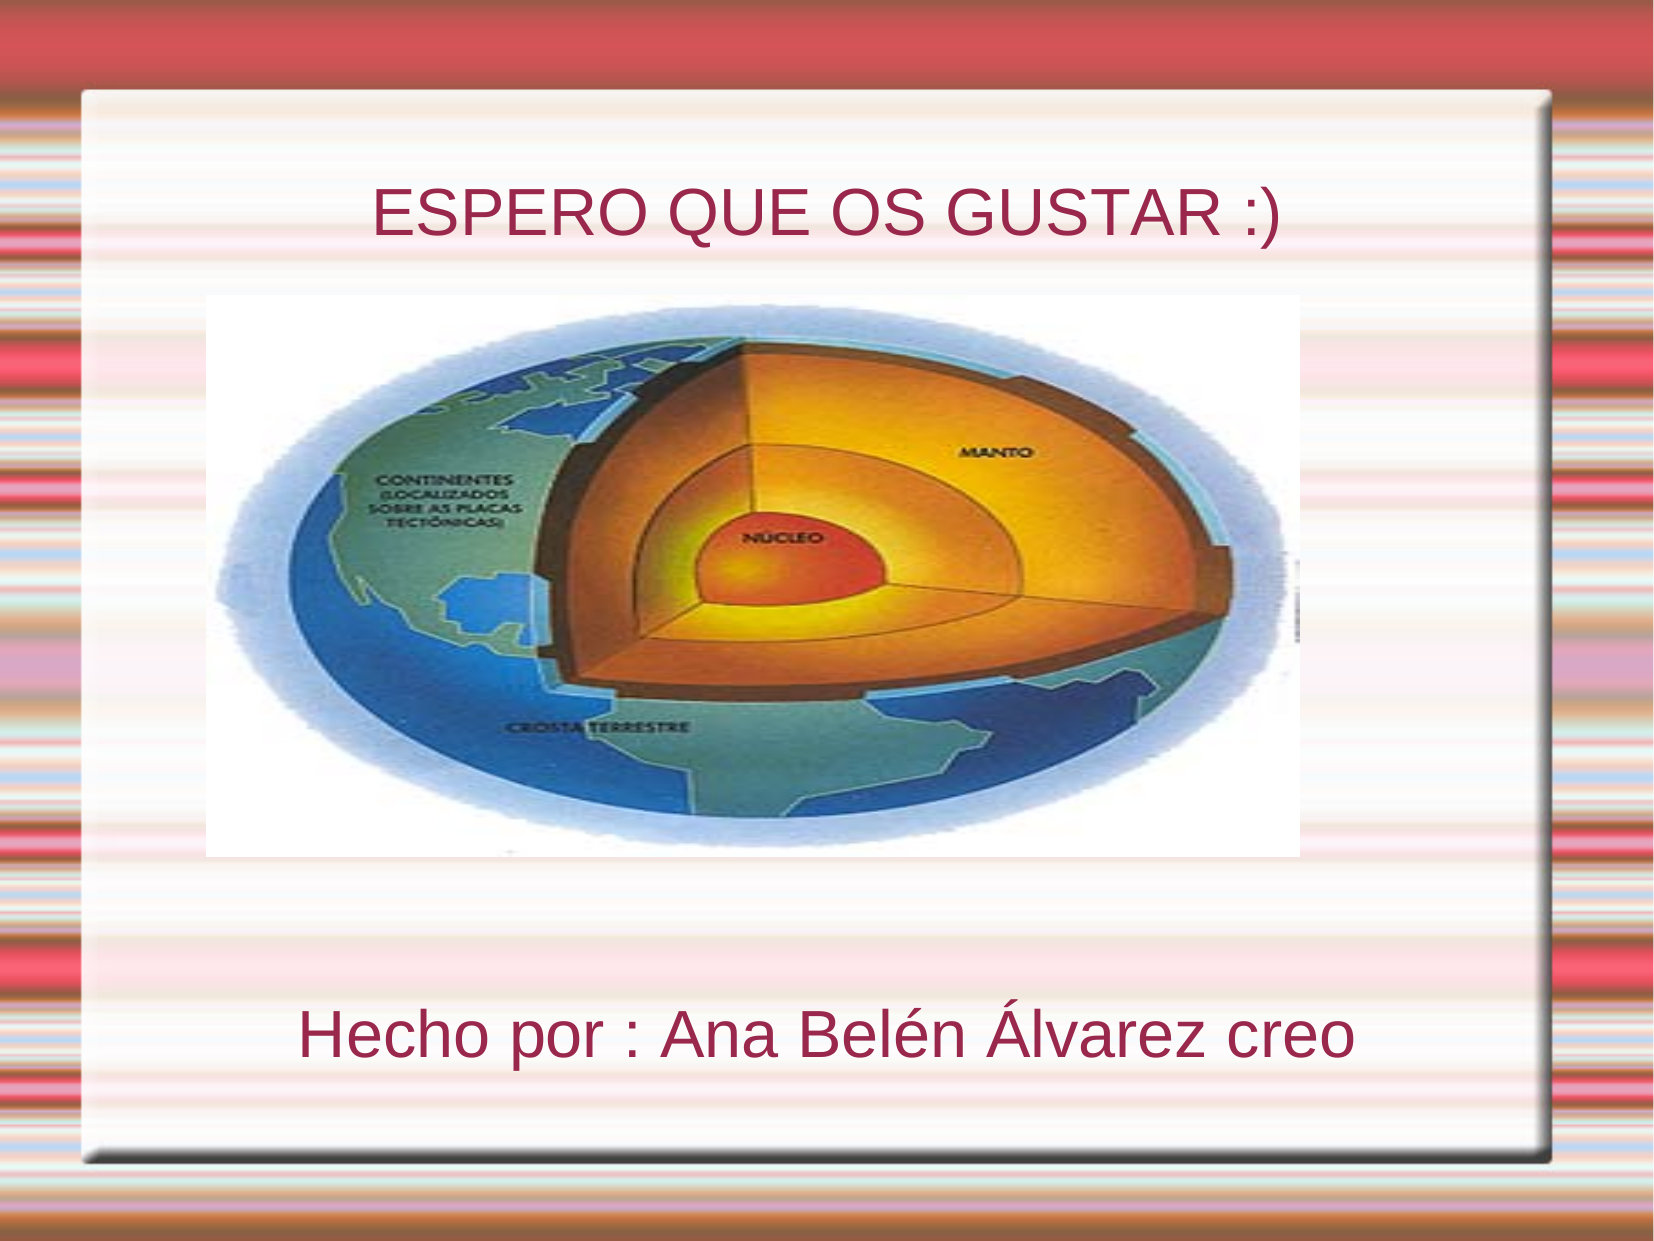

# ESPERO QUE OS GUSTAR :)
Hecho por : Ana Belén Álvarez creo